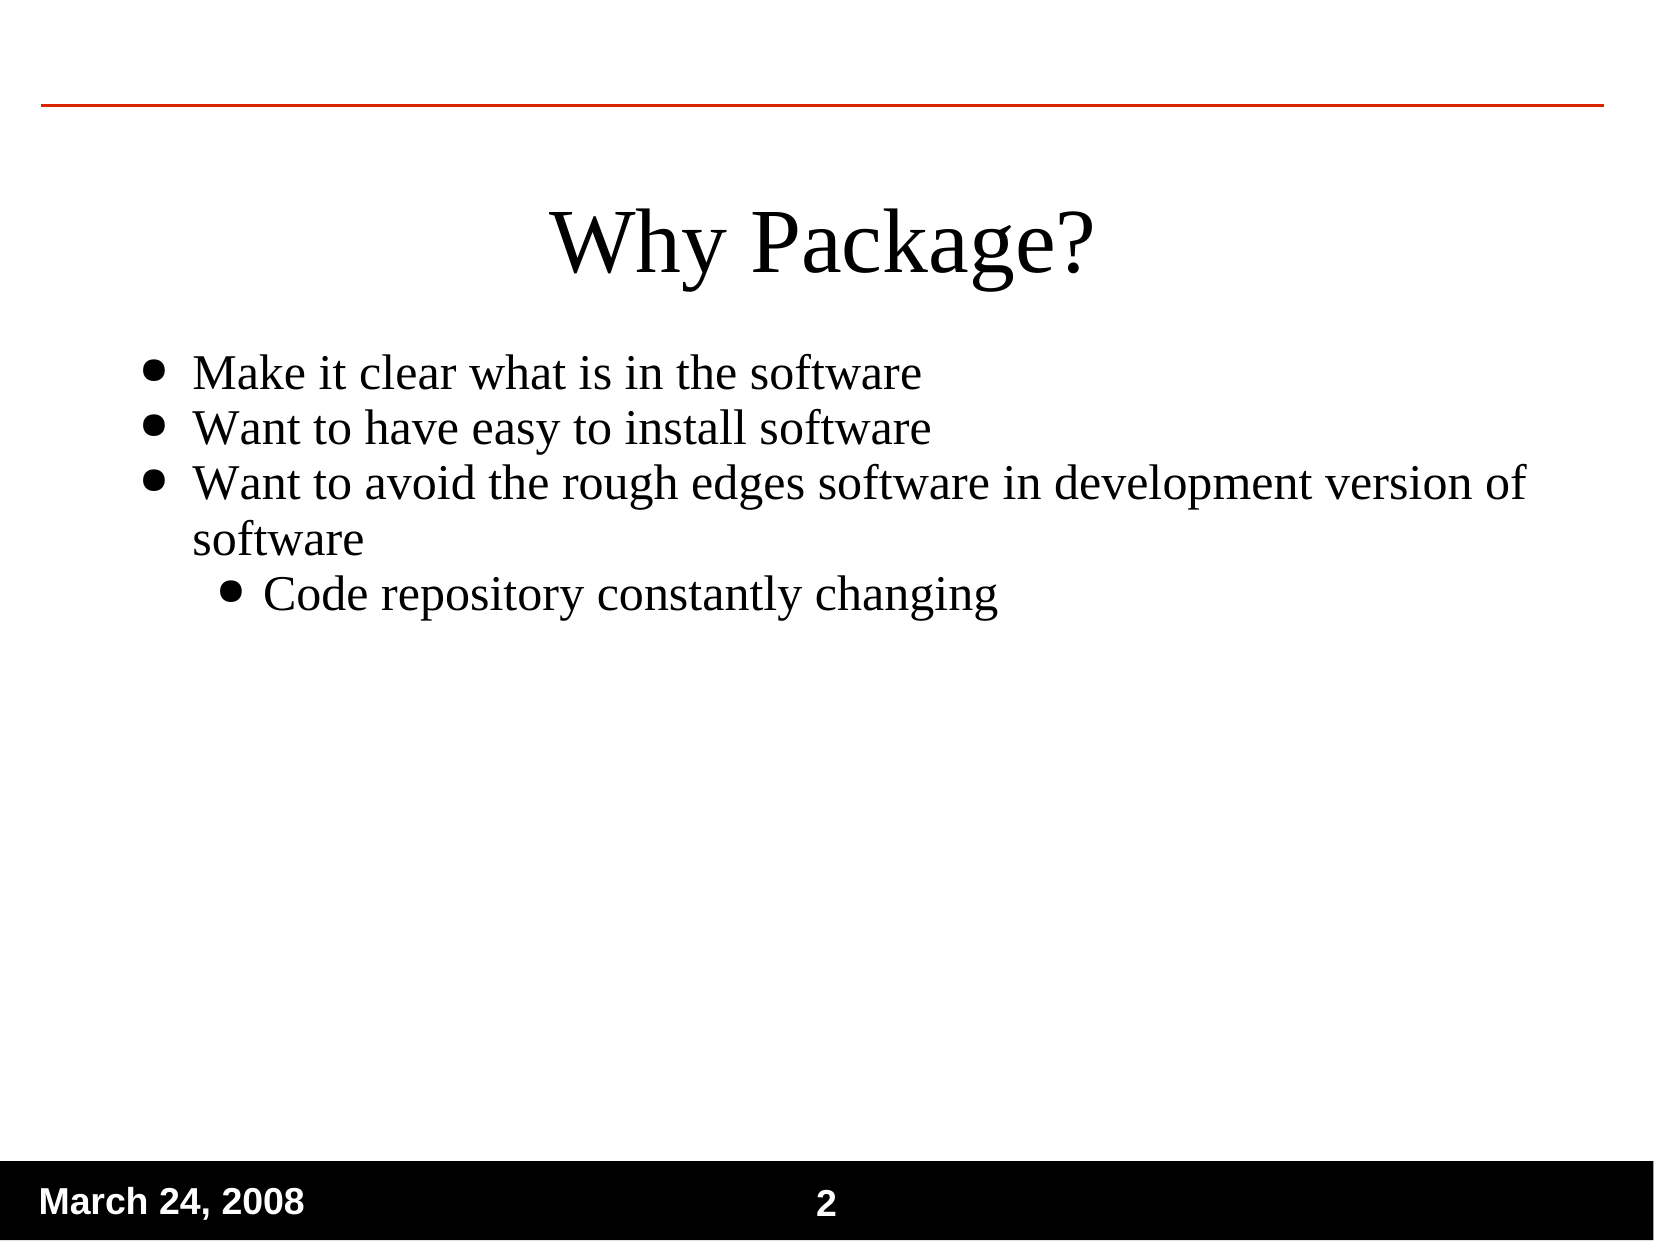

# Why Package?
Make it clear what is in the software
Want to have easy to install software
Want to avoid the rough edges software in development version of software
Code repository constantly changing